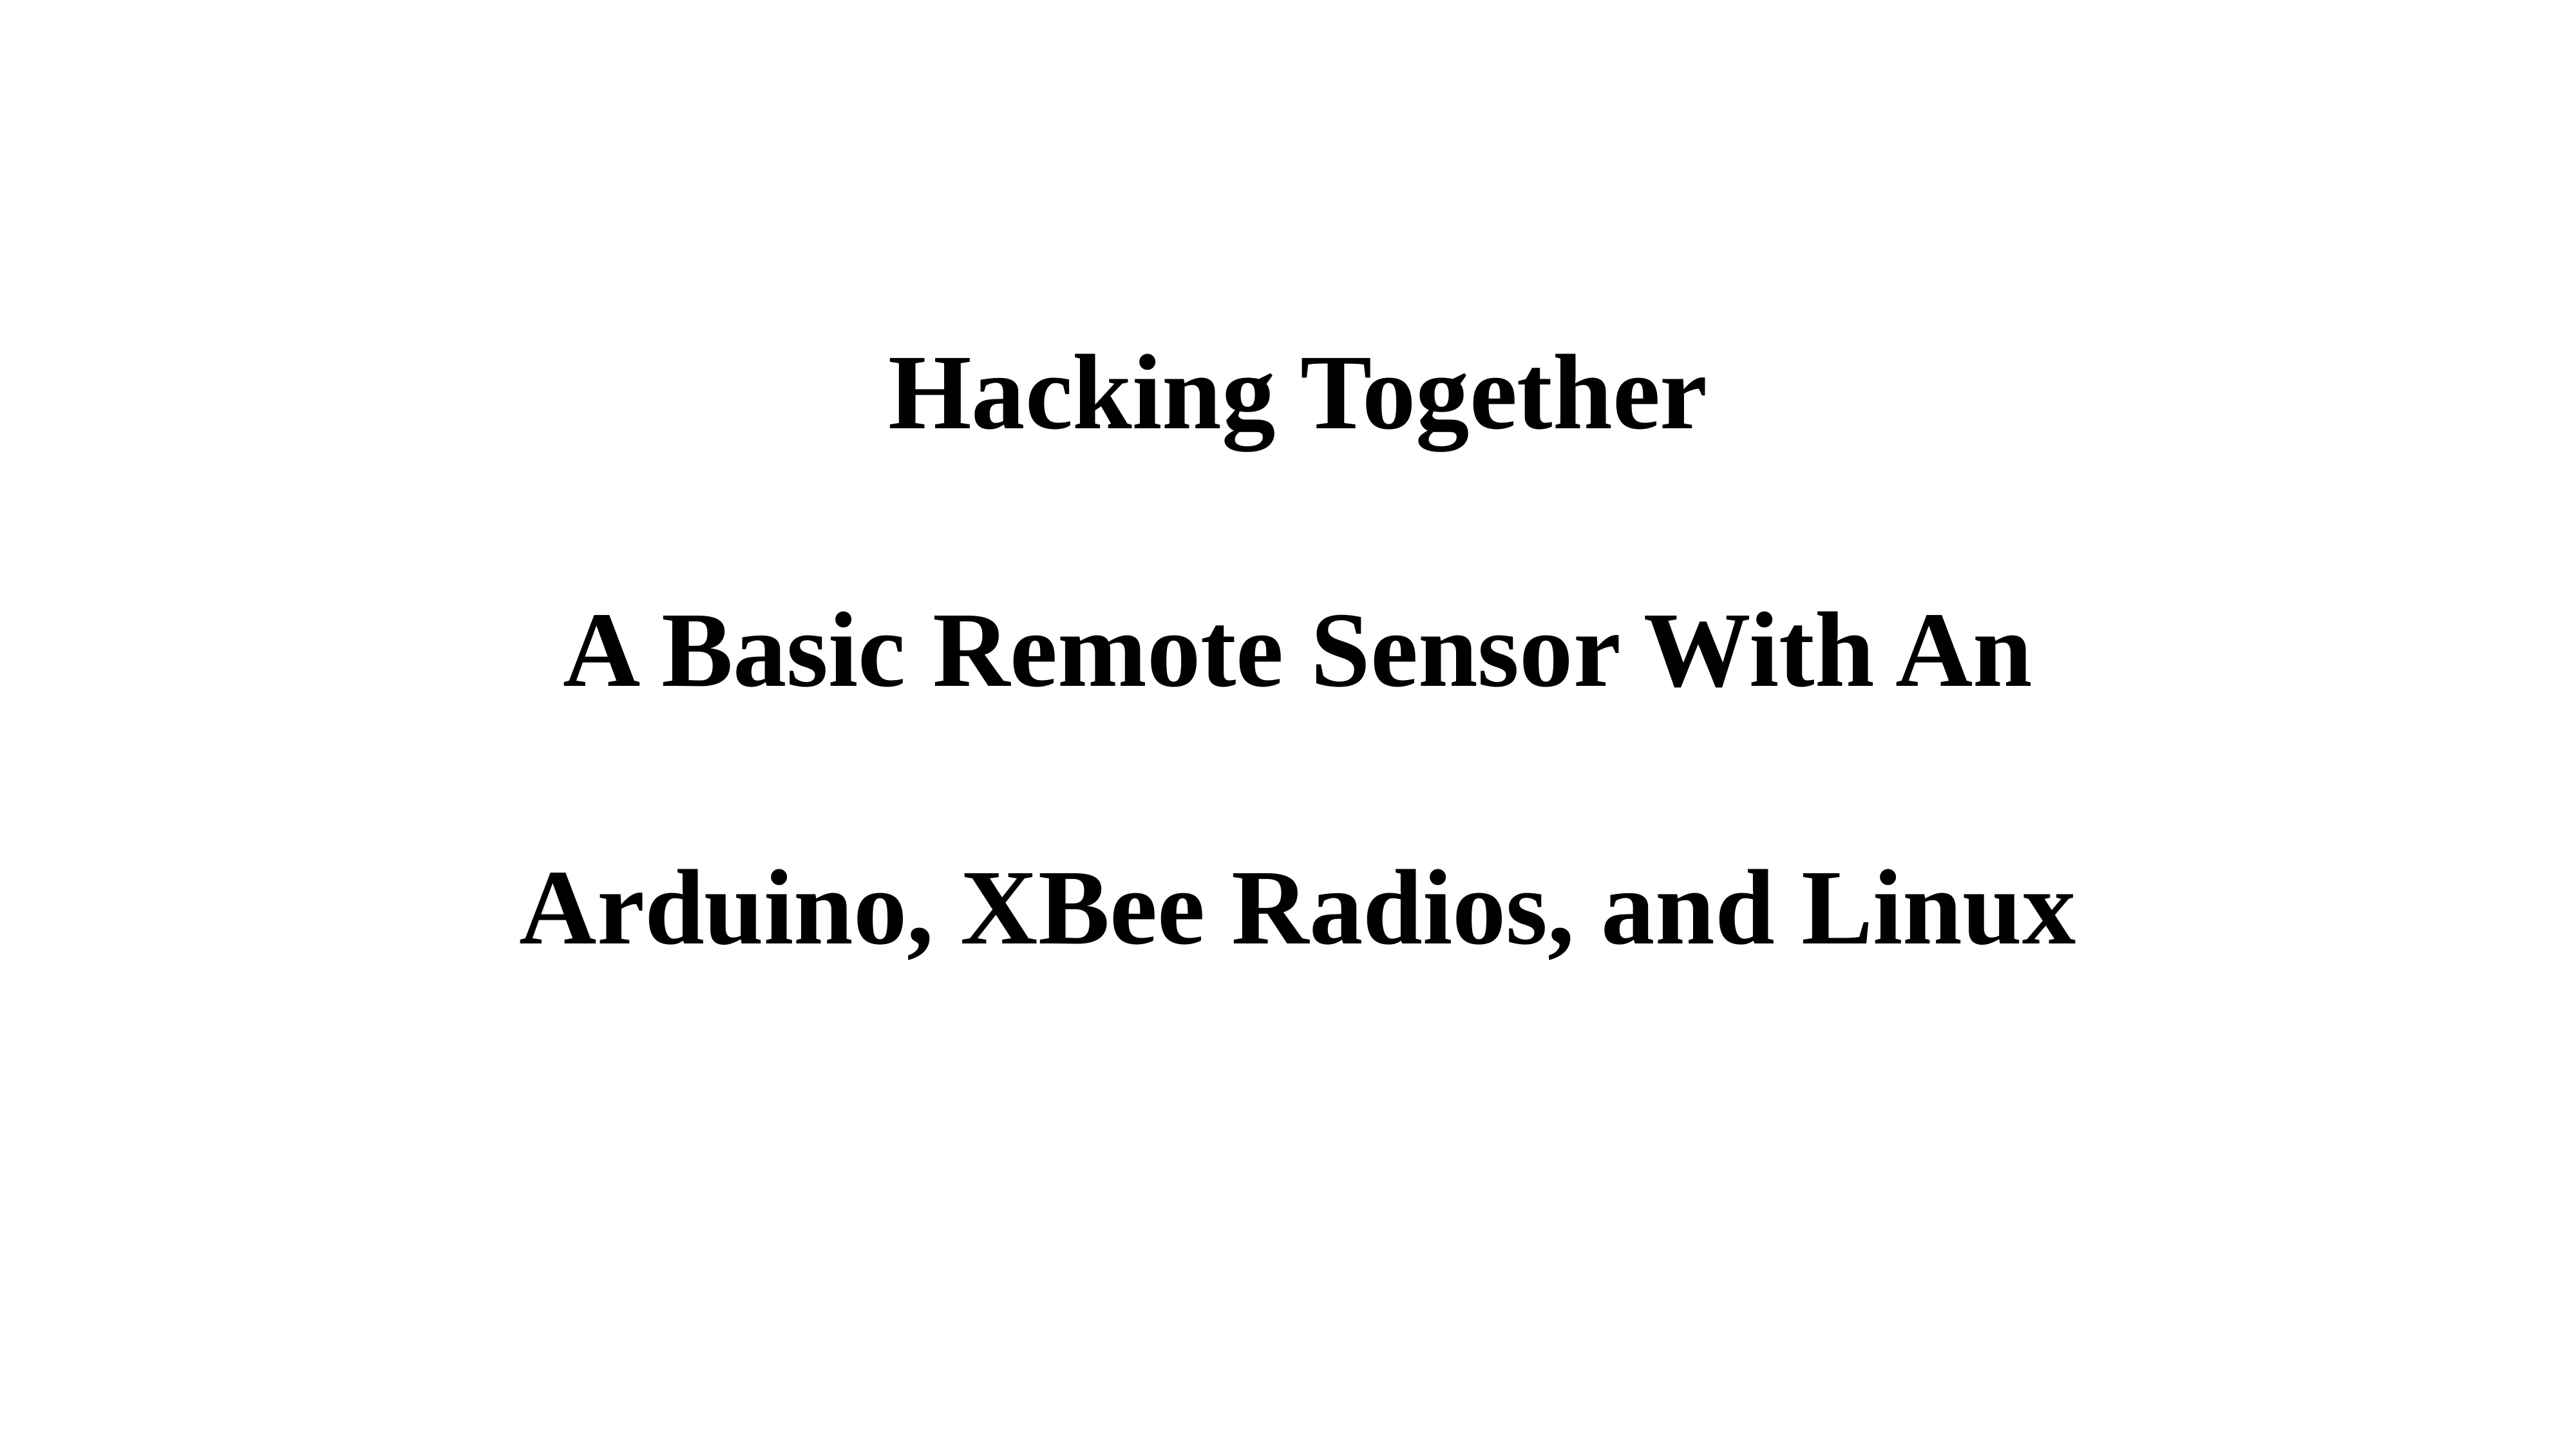

# Hacking Together A Basic Remote Sensor With An Arduino, XBee Radios, and Linux